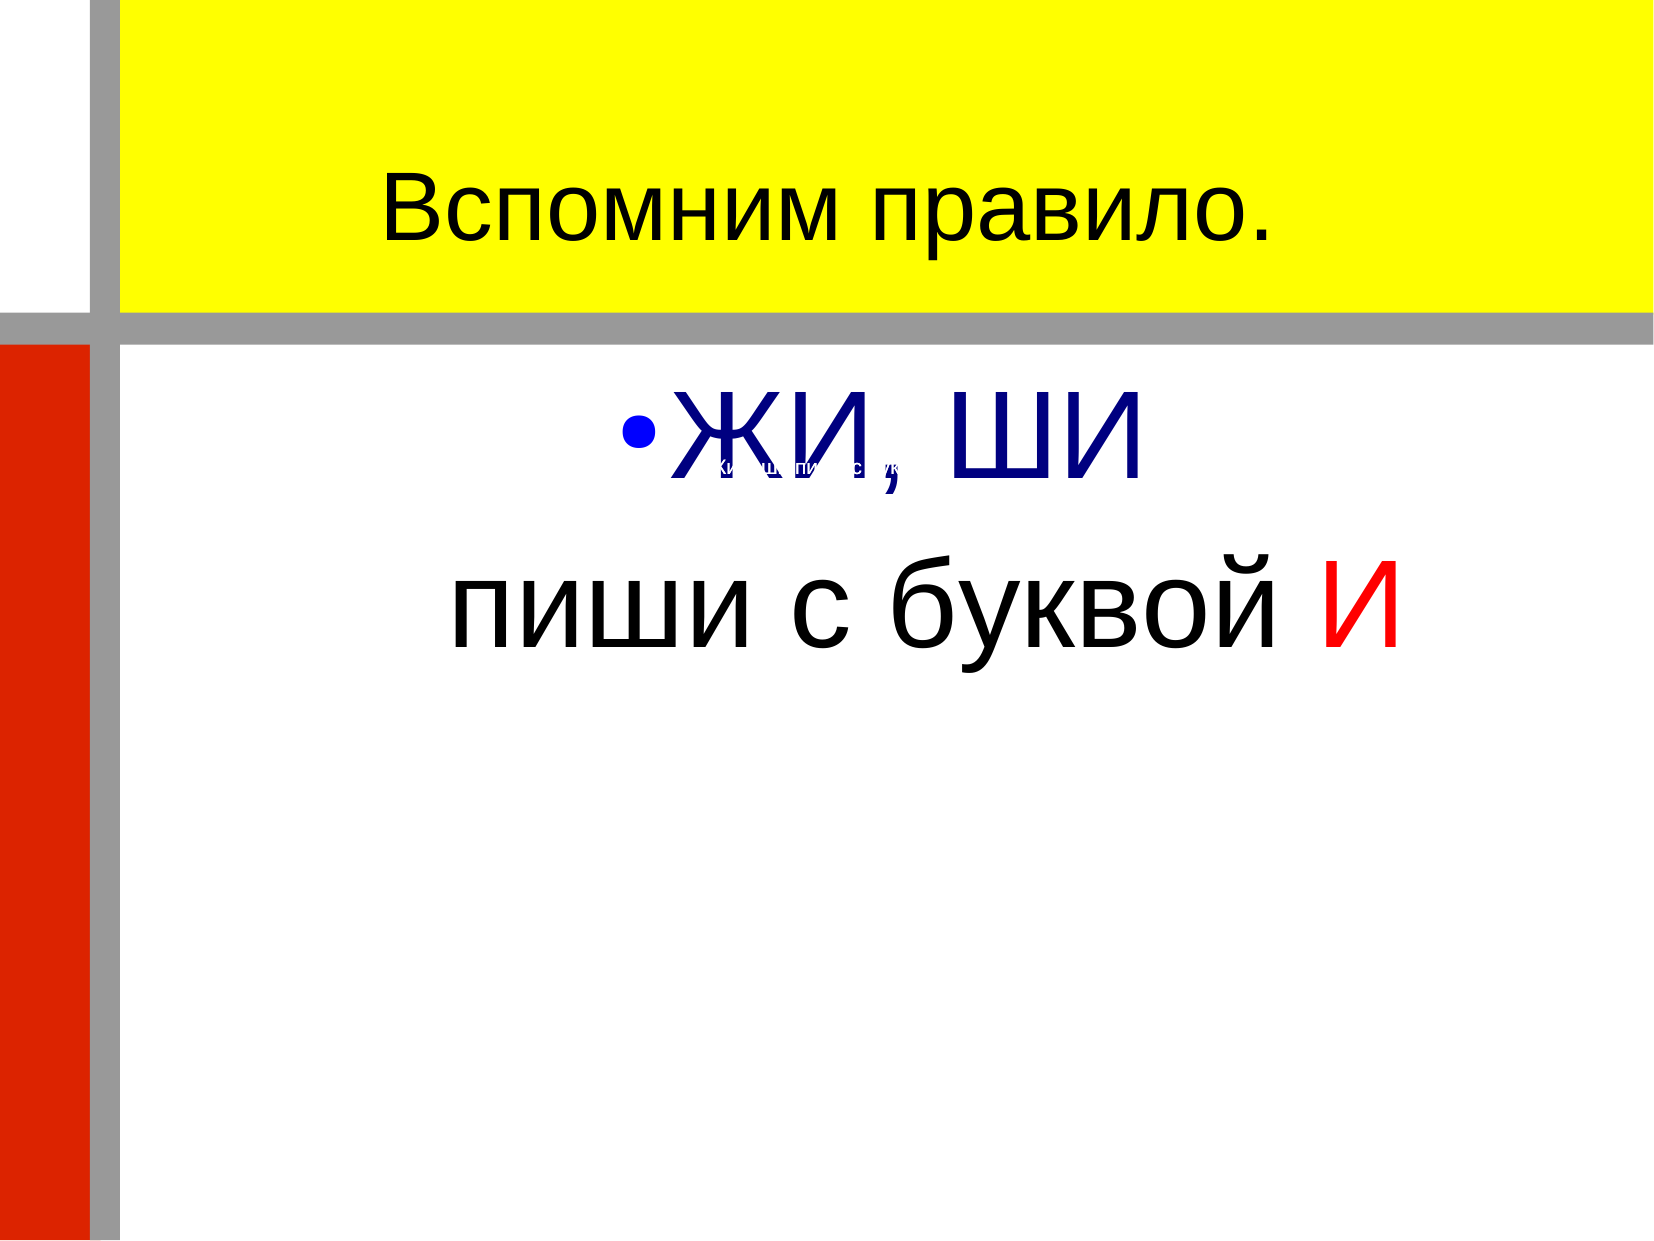

# Вспомним правило.
ЖИ, ШИ
 пиши с буквой И
Жи – ши пиши с буквой И.
Жи – ши пиши с буквой И.